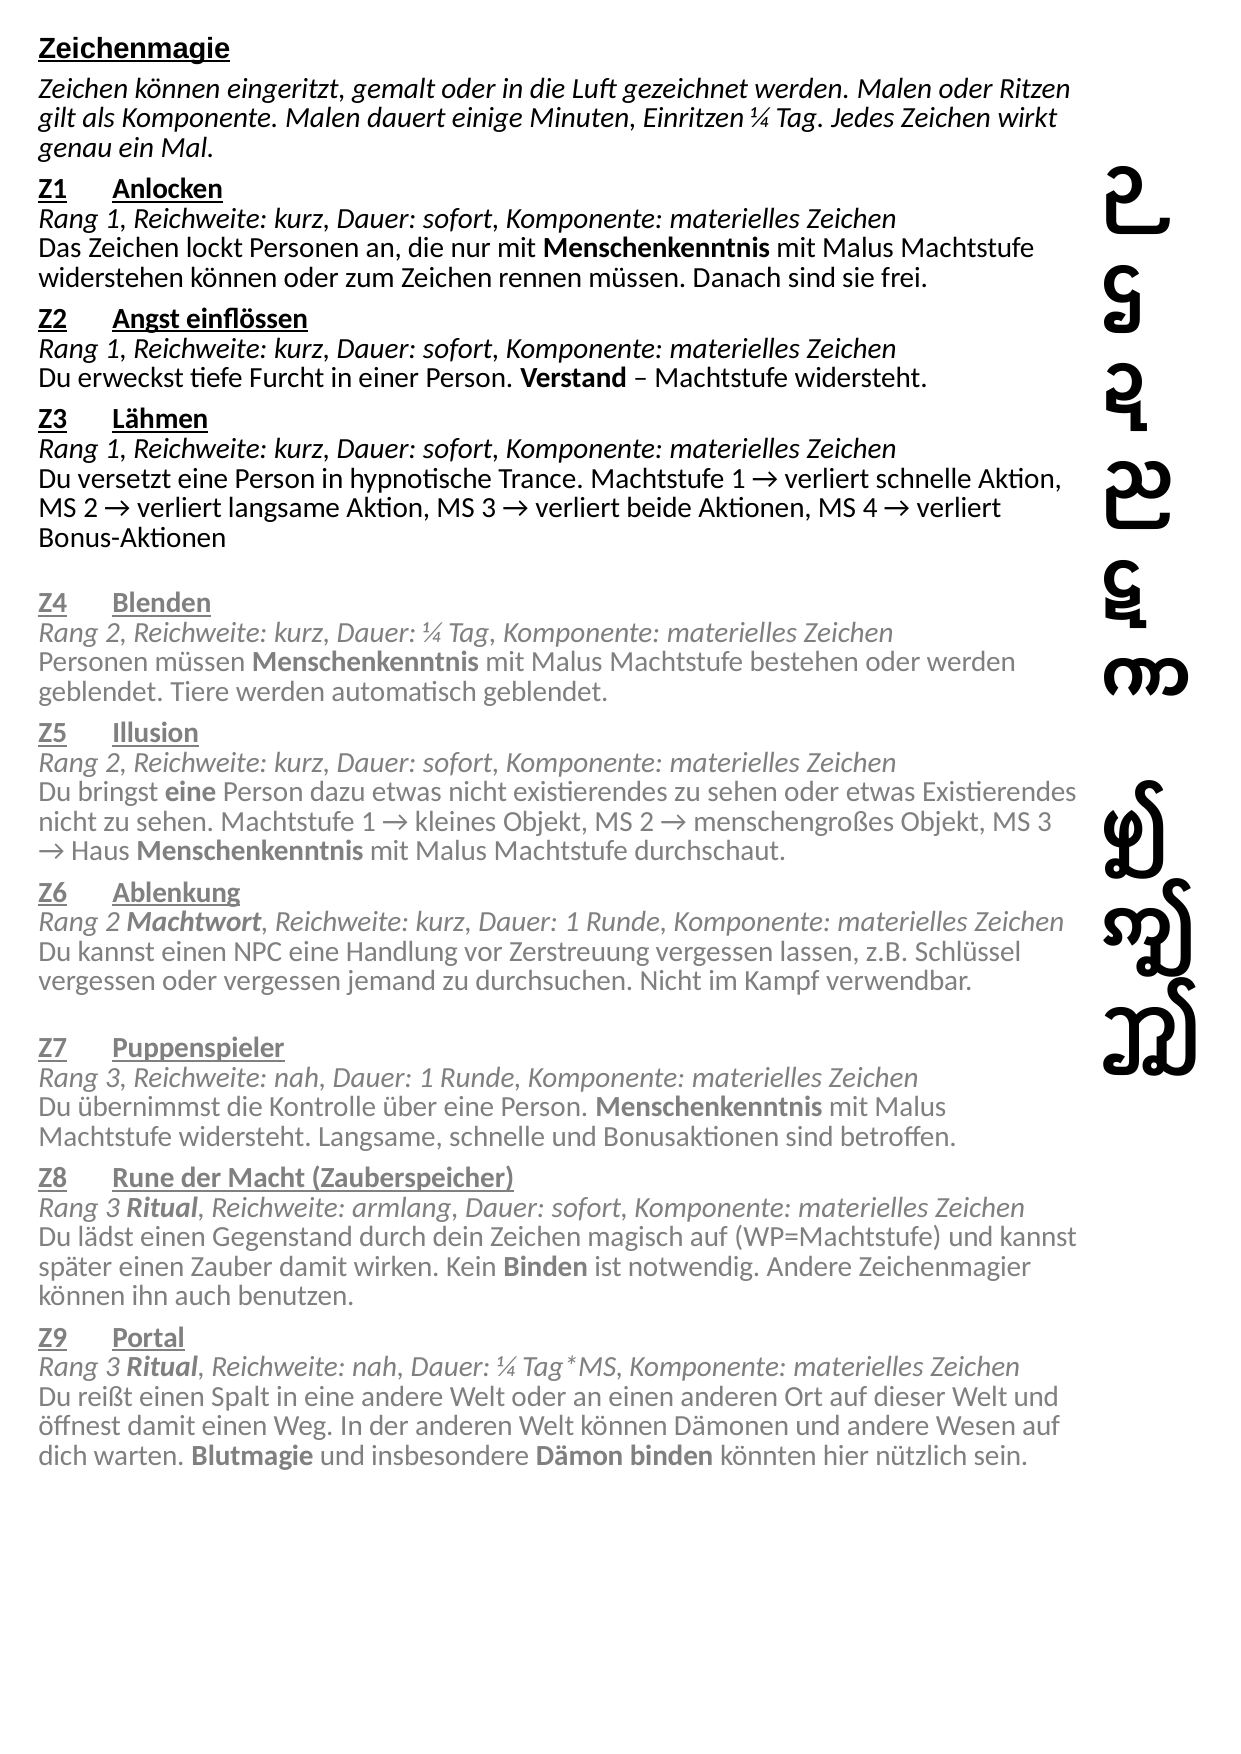

Zeichenmagie
Zeichen können eingeritzt, gemalt oder in die Luft gezeichnet werden. Malen oder Ritzen gilt als Komponente. Malen dauert einige Minuten, Einritzen ¼ Tag. Jedes Zeichen wirkt genau ein Mal.
Z1	Anlocken
Rang 1, Reichweite: kurz, Dauer: sofort, Komponente: materielles Zeichen
Das Zeichen lockt Personen an, die nur mit Menschenkenntnis mit Malus Machtstufe widerstehen können oder zum Zeichen rennen müssen. Danach sind sie frei.
Z2	Angst einflössen
Rang 1, Reichweite: kurz, Dauer: sofort, Komponente: materielles Zeichen
Du erweckst tiefe Furcht in einer Person. Verstand – Machtstufe widersteht.
Z3	Lähmen
Rang 1, Reichweite: kurz, Dauer: sofort, Komponente: materielles Zeichen
Du versetzt eine Person in hypnotische Trance. Machtstufe 1 → verliert schnelle Aktion,
MS 2 → verliert langsame Aktion, MS 3 → verliert beide Aktionen, MS 4 → verliert Bonus-Aktionen
Z4	Blenden
Rang 2, Reichweite: kurz, Dauer: ¼ Tag, Komponente: materielles Zeichen
Personen müssen Menschenkenntnis mit Malus Machtstufe bestehen oder werden geblendet. Tiere werden automatisch geblendet.
Z5	Illusion
Rang 2, Reichweite: kurz, Dauer: sofort, Komponente: materielles Zeichen
Du bringst eine Person dazu etwas nicht existierendes zu sehen oder etwas Existierendes nicht zu sehen. Machtstufe 1 → kleines Objekt, MS 2 → menschengroßes Objekt, MS 3 → Haus Menschenkenntnis mit Malus Machtstufe durchschaut.
Z6	Ablenkung
Rang 2 Machtwort, Reichweite: kurz, Dauer: 1 Runde, Komponente: materielles Zeichen
Du kannst einen NPC eine Handlung vor Zerstreuung vergessen lassen, z.B. Schlüssel vergessen oder vergessen jemand zu durchsuchen. Nicht im Kampf verwendbar.
Z7	Puppenspieler
Rang 3, Reichweite: nah, Dauer: 1 Runde, Komponente: materielles Zeichen
Du übernimmst die Kontrolle über eine Person. Menschenkenntnis mit Malus Machtstufe widersteht. Langsame, schnelle und Bonusaktionen sind betroffen.
Z8	Rune der Macht (Zauberspeicher)
Rang 3 Ritual, Reichweite: armlang, Dauer: sofort, Komponente: materielles Zeichen
Du lädst einen Gegenstand durch dein Zeichen magisch auf (WP=Machtstufe) und kannst später einen Zauber damit wirken. Kein Binden ist notwendig. Andere Zeichenmagier können ihn auch benutzen.
Z9	Portal
Rang 3 Ritual, Reichweite: nah, Dauer: ¼ Tag*MS, Komponente: materielles Zeichen
Du reißt einen Spalt in eine andere Welt oder an einen anderen Ort auf dieser Welt und
öffnest damit einen Weg. In der anderen Welt können Dämonen und andere Wesen auf
dich warten. Blutmagie und insbesondere Dämon binden könnten hier nützlich sein.
ဉ
ဌ
ဍ
ည
ဋ
ၮ
ꩴ
ꩵ
ꩶ